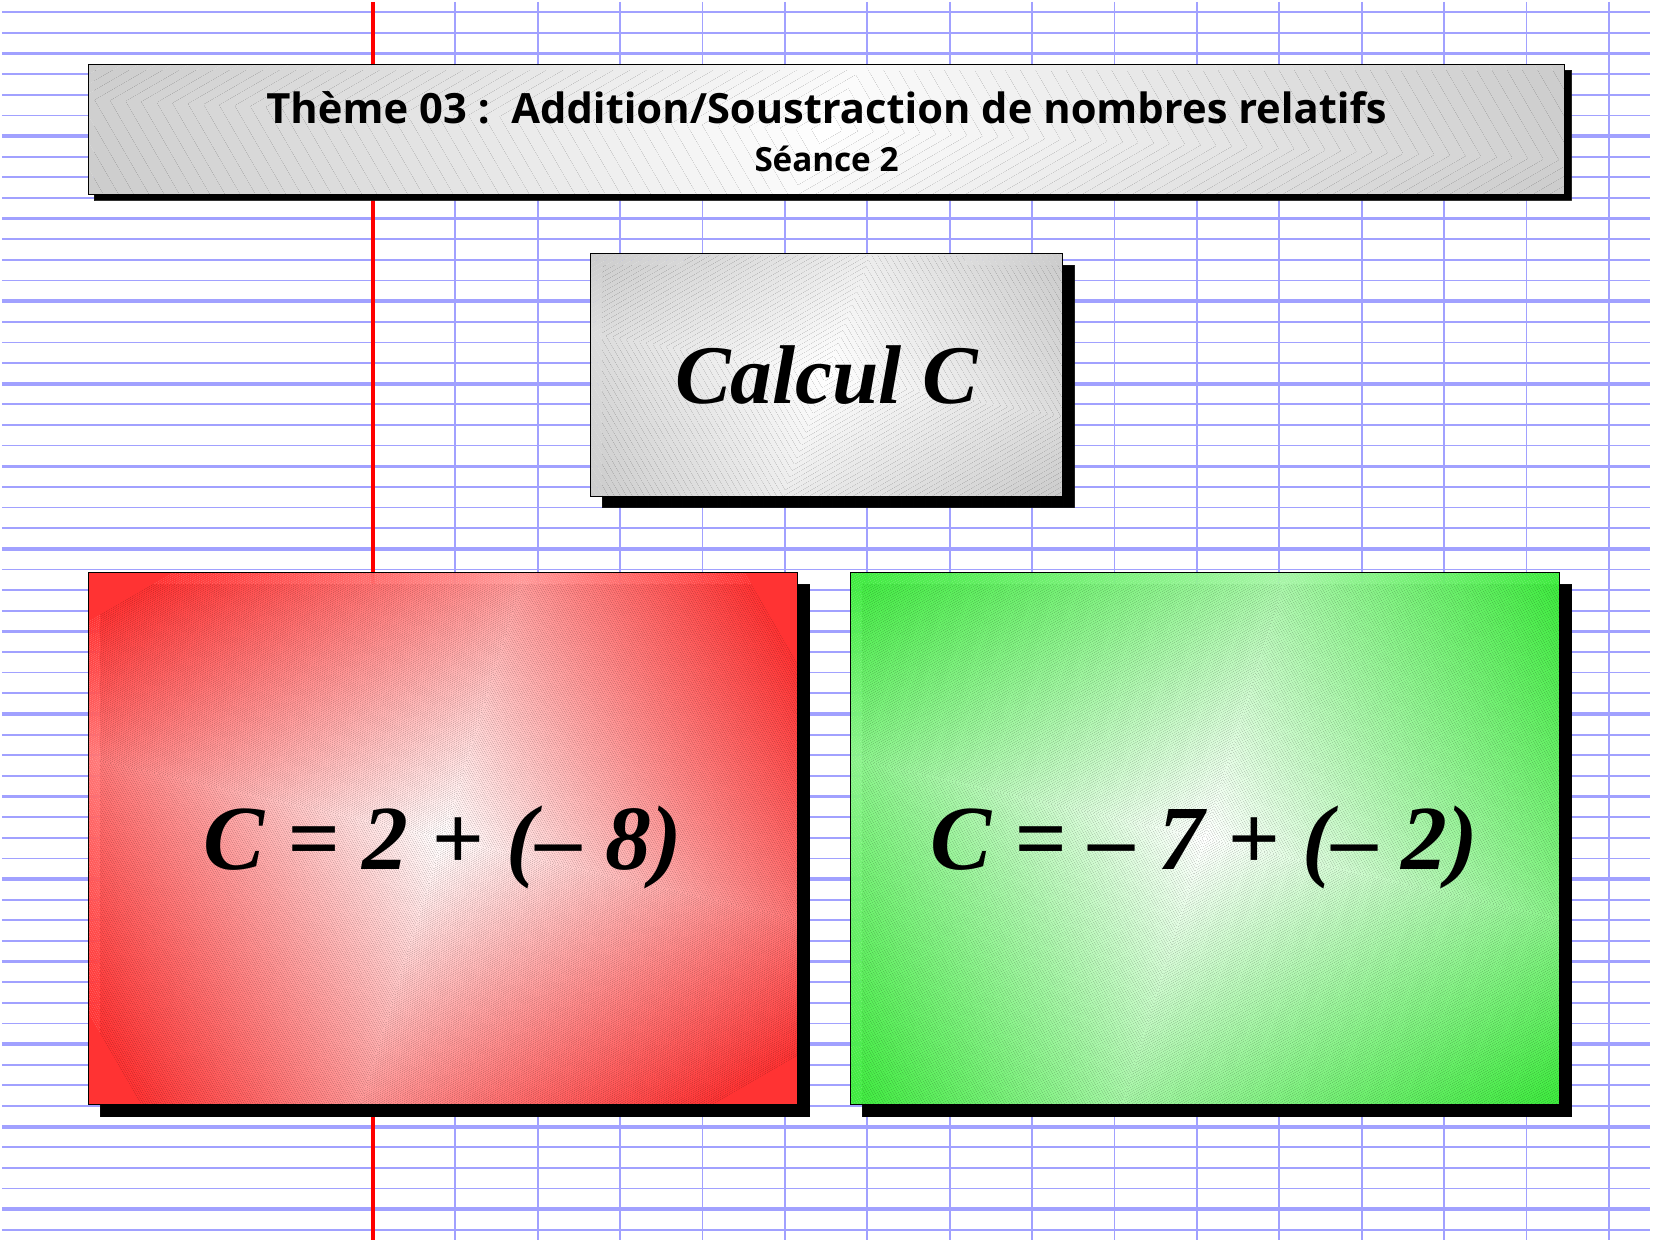

Thème 03 : Addition/Soustraction de nombres relatifs
Séance 2
Calcul C
10
11
12
13
14
15
9
0
1
2
3
4
5
6
7
8
C = 2 + (– 8)
C = – 7 + (– 2)